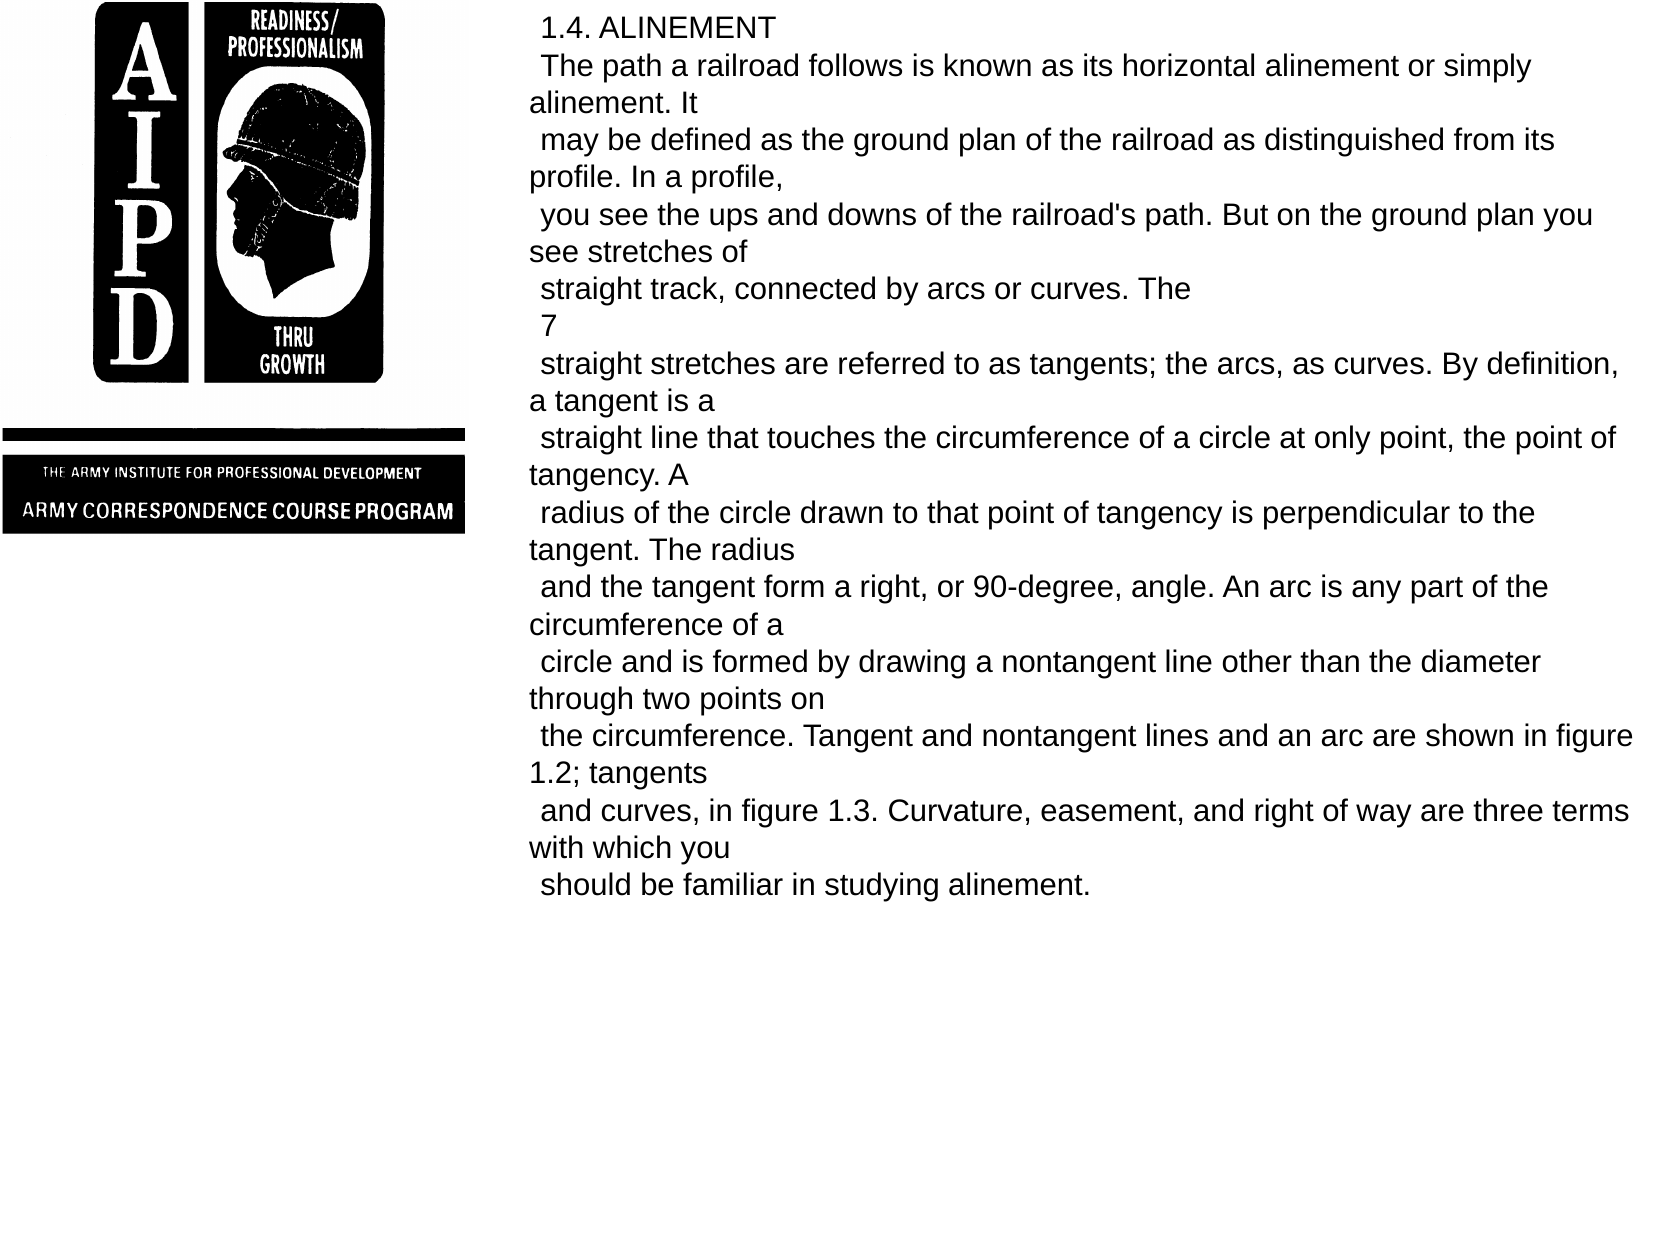

1.4. ALINEMENT
The path a railroad follows is known as its horizontal alinement or simply alinement. It
may be defined as the ground plan of the railroad as distinguished from its profile. In a profile,
you see the ups and downs of the railroad's path. But on the ground plan you see stretches of
straight track, connected by arcs or curves. The
7
straight stretches are referred to as tangents; the arcs, as curves. By definition, a tangent is a
straight line that touches the circumference of a circle at only point, the point of tangency. A
radius of the circle drawn to that point of tangency is perpendicular to the tangent. The radius
and the tangent form a right, or 90-degree, angle. An arc is any part of the circumference of a
circle and is formed by drawing a nontangent line other than the diameter through two points on
the circumference. Tangent and nontangent lines and an arc are shown in figure 1.2; tangents
and curves, in figure 1.3. Curvature, easement, and right of way are three terms with which you
should be familiar in studying alinement.